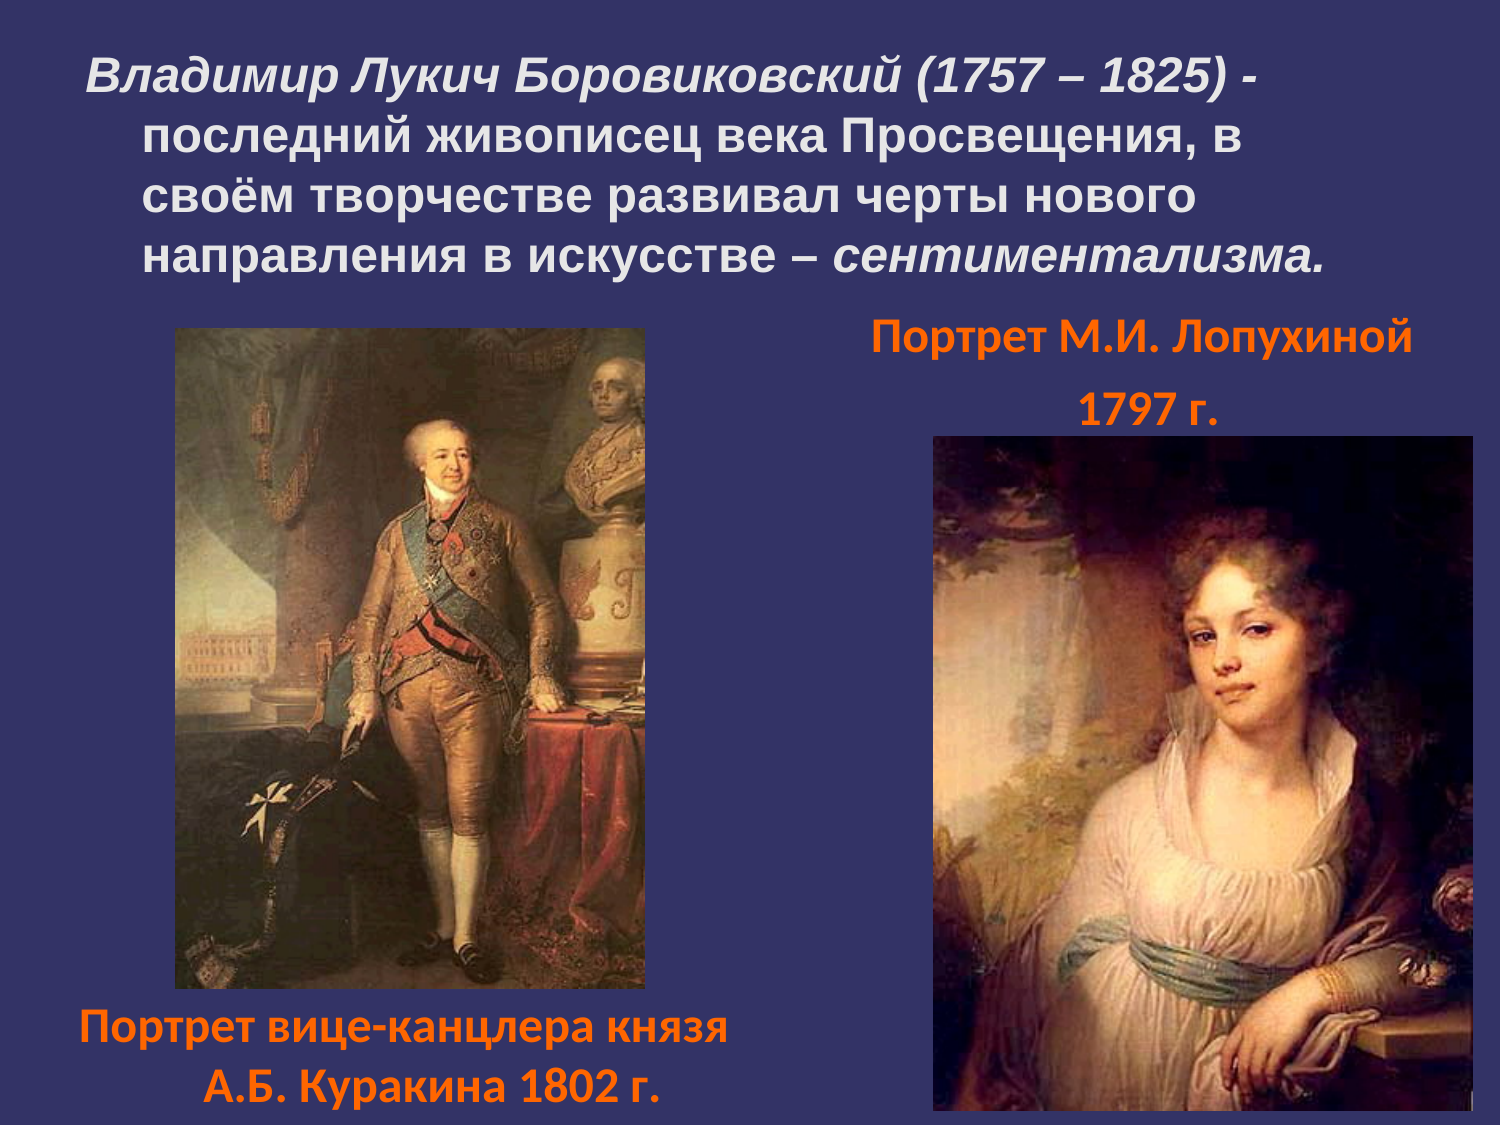

# Владимир Лукич Боровиковский (1757 – 1825) - последний живописец века Просвещения, в своём творчестве развивал черты нового направления в искусстве – сентиментализма.
Портрет М.И. Лопухиной
 1797 г.
Портрет вице-канцлера князя А.Б. Куракина 1802 г.